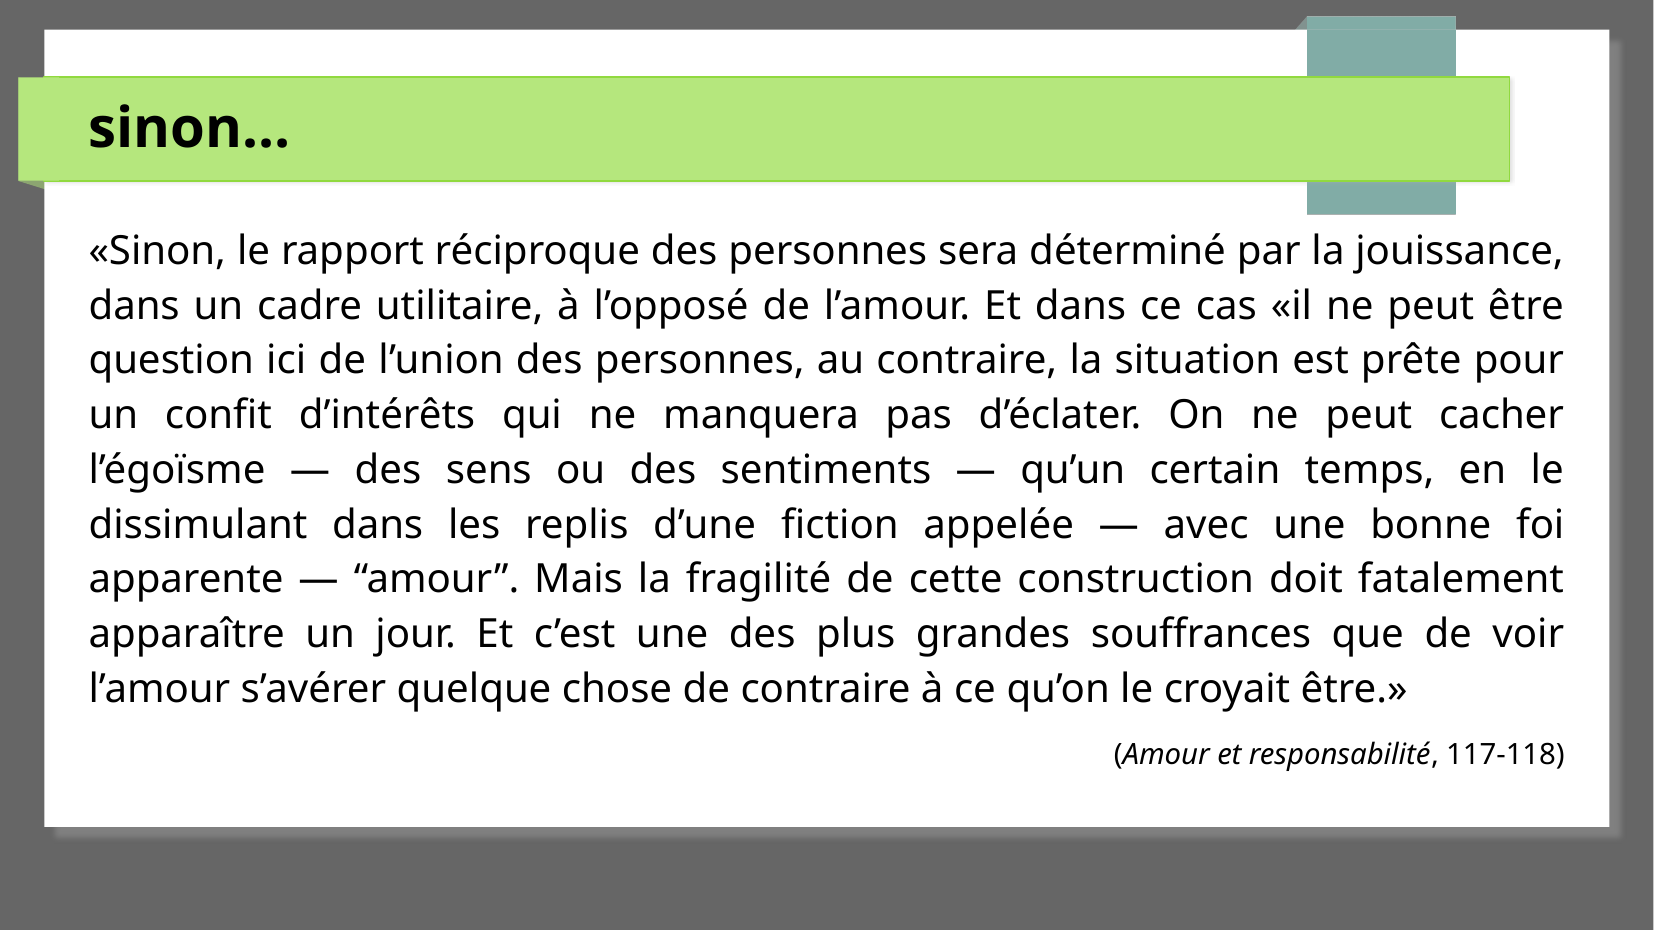

# sinon…
«Sinon, le rapport réciproque des personnes sera déterminé par la jouissance, dans un cadre utilitaire, à l’opposé de l’amour. Et dans ce cas «il ne peut être question ici de l’union des personnes, au contraire, la situation est prête pour un confit d’intérêts qui ne manquera pas d’éclater. On ne peut cacher l’égoïsme — des sens ou des sentiments — qu’un certain temps, en le dissimulant dans les replis d’une fiction appelée — avec une bonne foi apparente — “amour”. Mais la fragilité de cette construction doit fatalement apparaître un jour. Et c’est une des plus grandes souffrances que de voir l’amour s’avérer quelque chose de contraire à ce qu’on le croyait être.»
(Amour et responsabilité, 117-118)